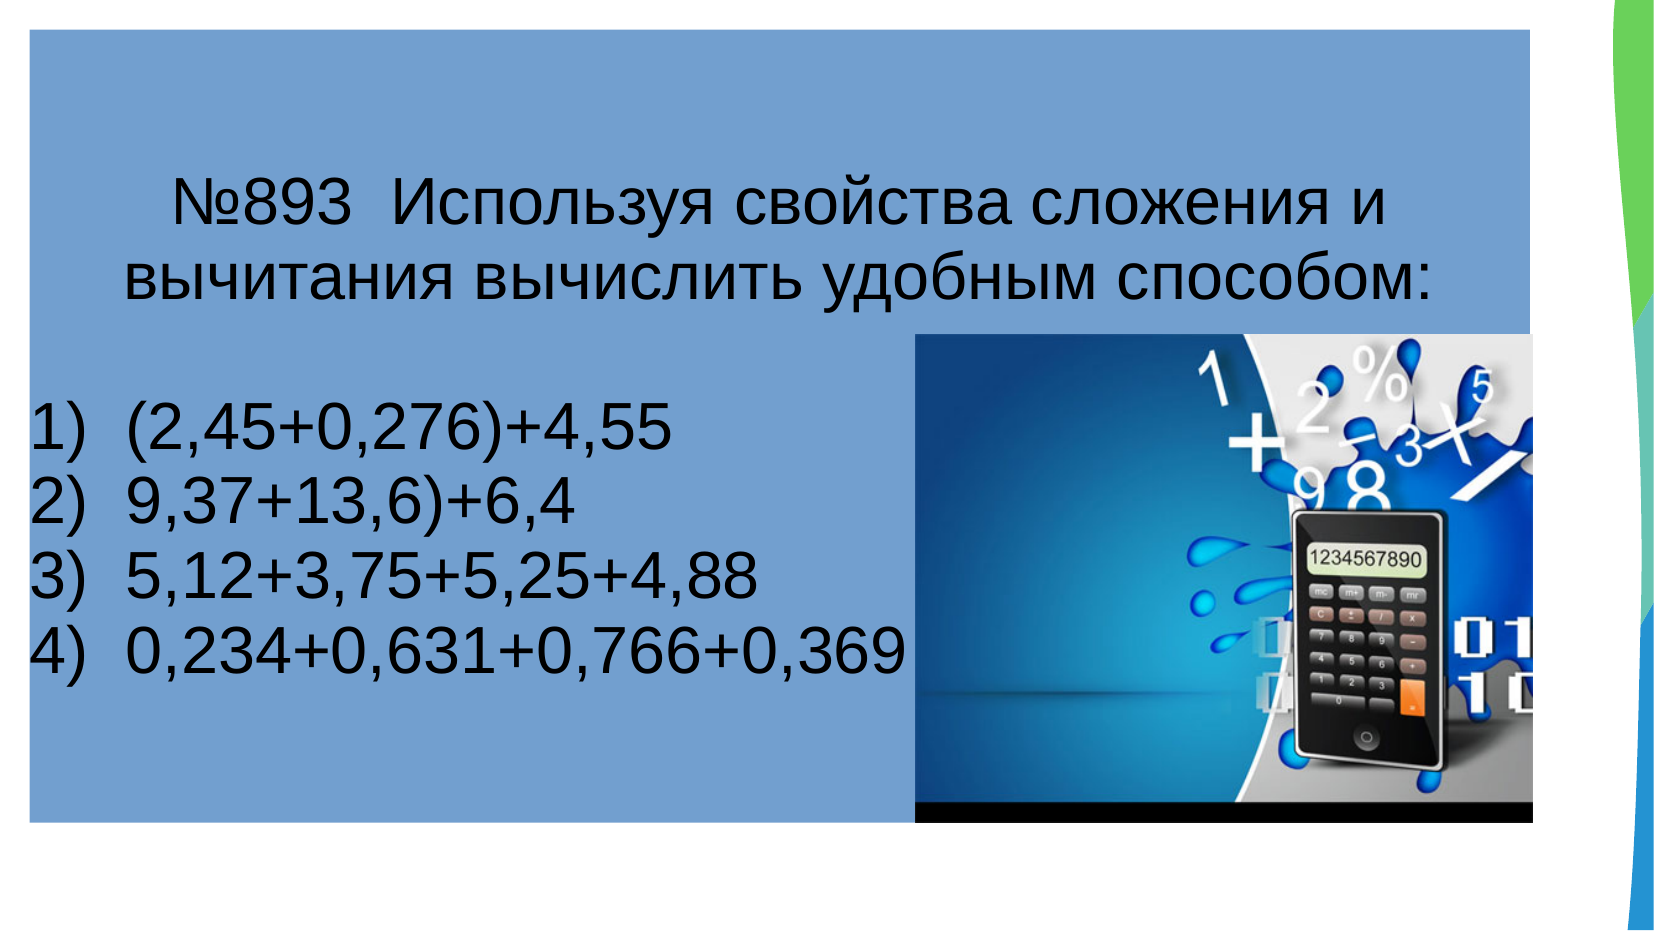

# №893 Используя свойства сложения и вычитания вычислить удобным способом:
1) (2,45+0,276)+4,55
2) 9,37+13,6)+6,4
3) 5,12+3,75+5,25+4,88
4) 0,234+0,631+0,766+0,369